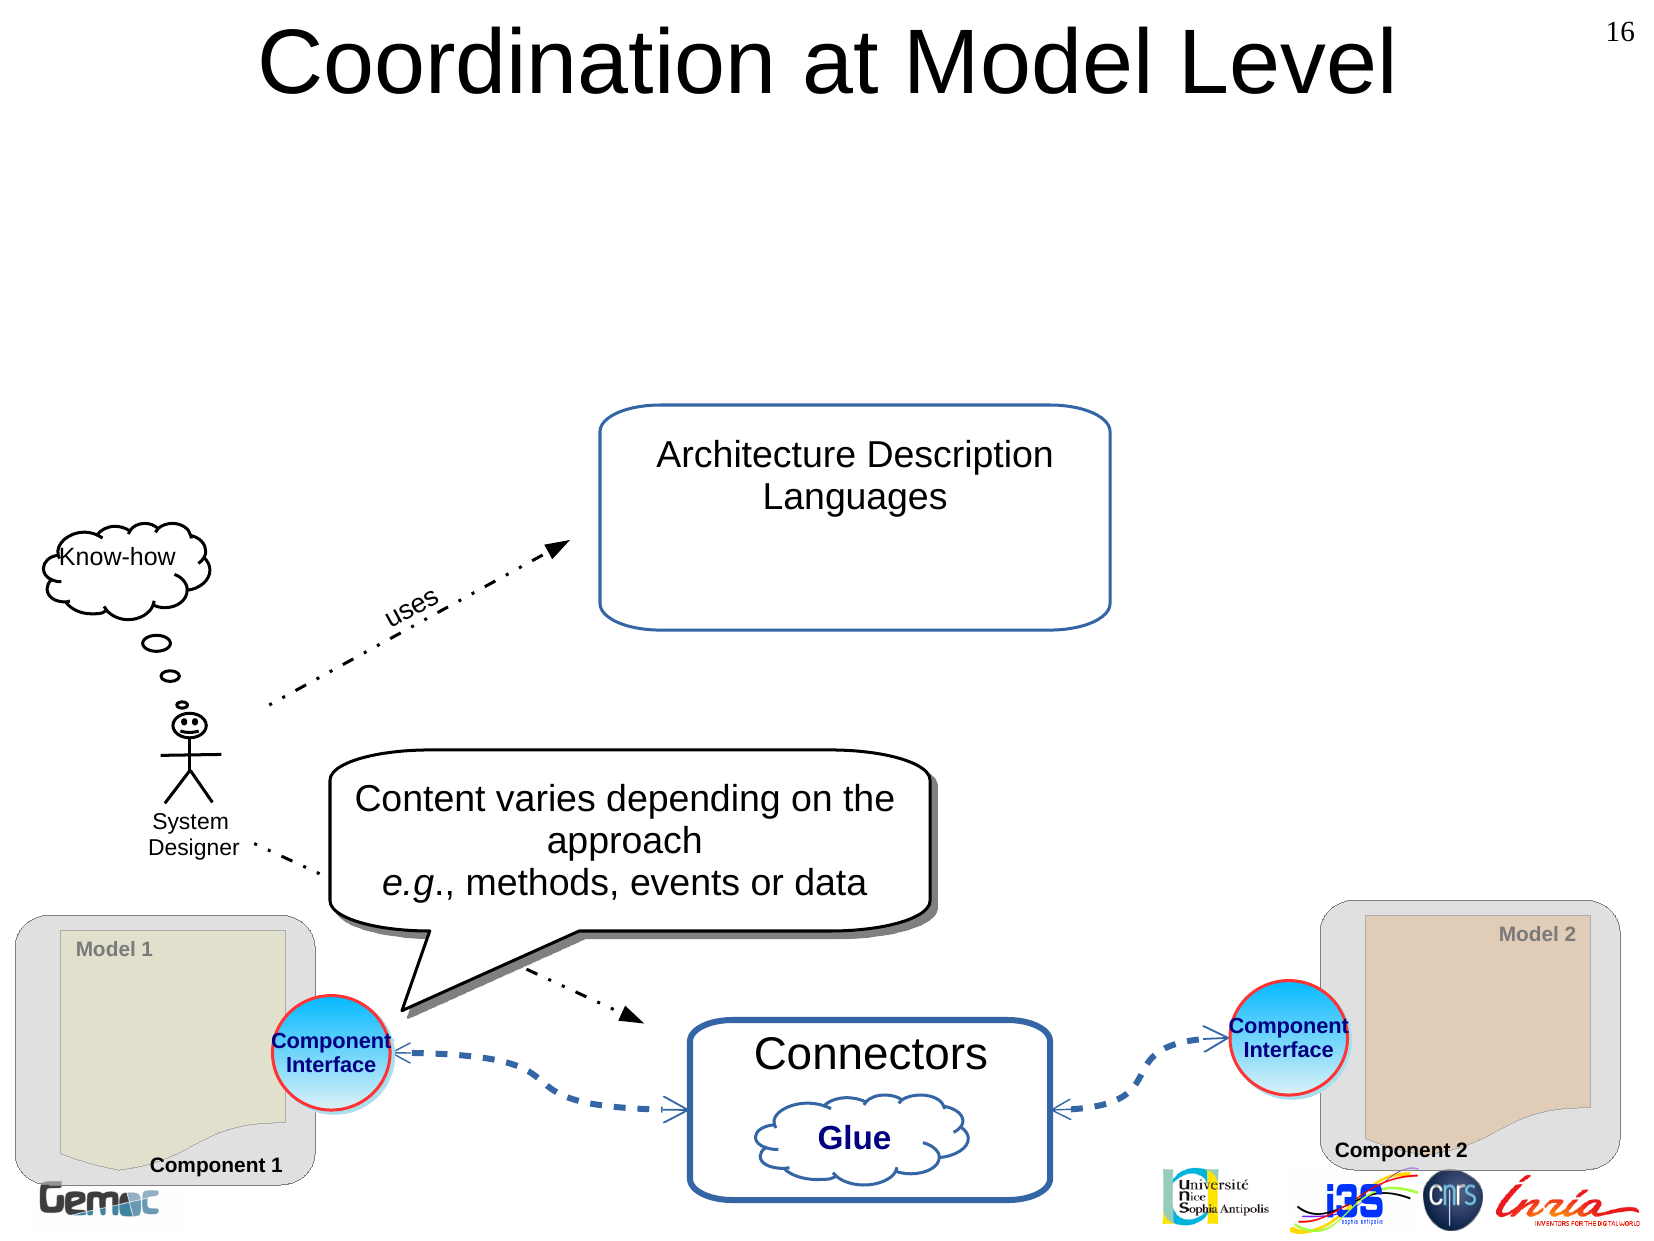

# Coordination at Model Level
16
Architecture Description
Languages
Know-how
uses
Content varies depending on the
approach
e.g., methods, events or data
System
Designer
defines
Model 2
Model 1
Component
Interface
Component
Interface
Connectors
Glue
Component 2
Component 1
Language 2
Language 2
Language 2
Language 2
Language 2
Language 2
 generates
 generates
 generates
 generates
 generates
 generates
Conforms to
Conforms to
Conforms to
Conforms to
Conforms to
Conforms to
System
Designer
System
Designer
System
Designer
System
Designer
System
Designer
System
Designer
defines
defines
defines
defines
defines
defines
Model 1
Model 2
Model 3
Model 1
Model 2
Model 3
Model 1
Model 2
Model 3
Model 1
Model 2
Model 3
Model 1
Model 2
Model 3
Model 1
Model 2
Model 3
 Coordination
/
Communication
 Coordination
/
Communication
 Coordination
/
Communication
 Coordination
/
Communication
 Coordination
/
Communication
 Coordination
/
Communication
Model A
Model B
Model B
Model A
Model B
Model B
Model A
Model B
Model B
Model A
Model B
Model B
Model A
Model B
Model B
Model A
Model B
Model B